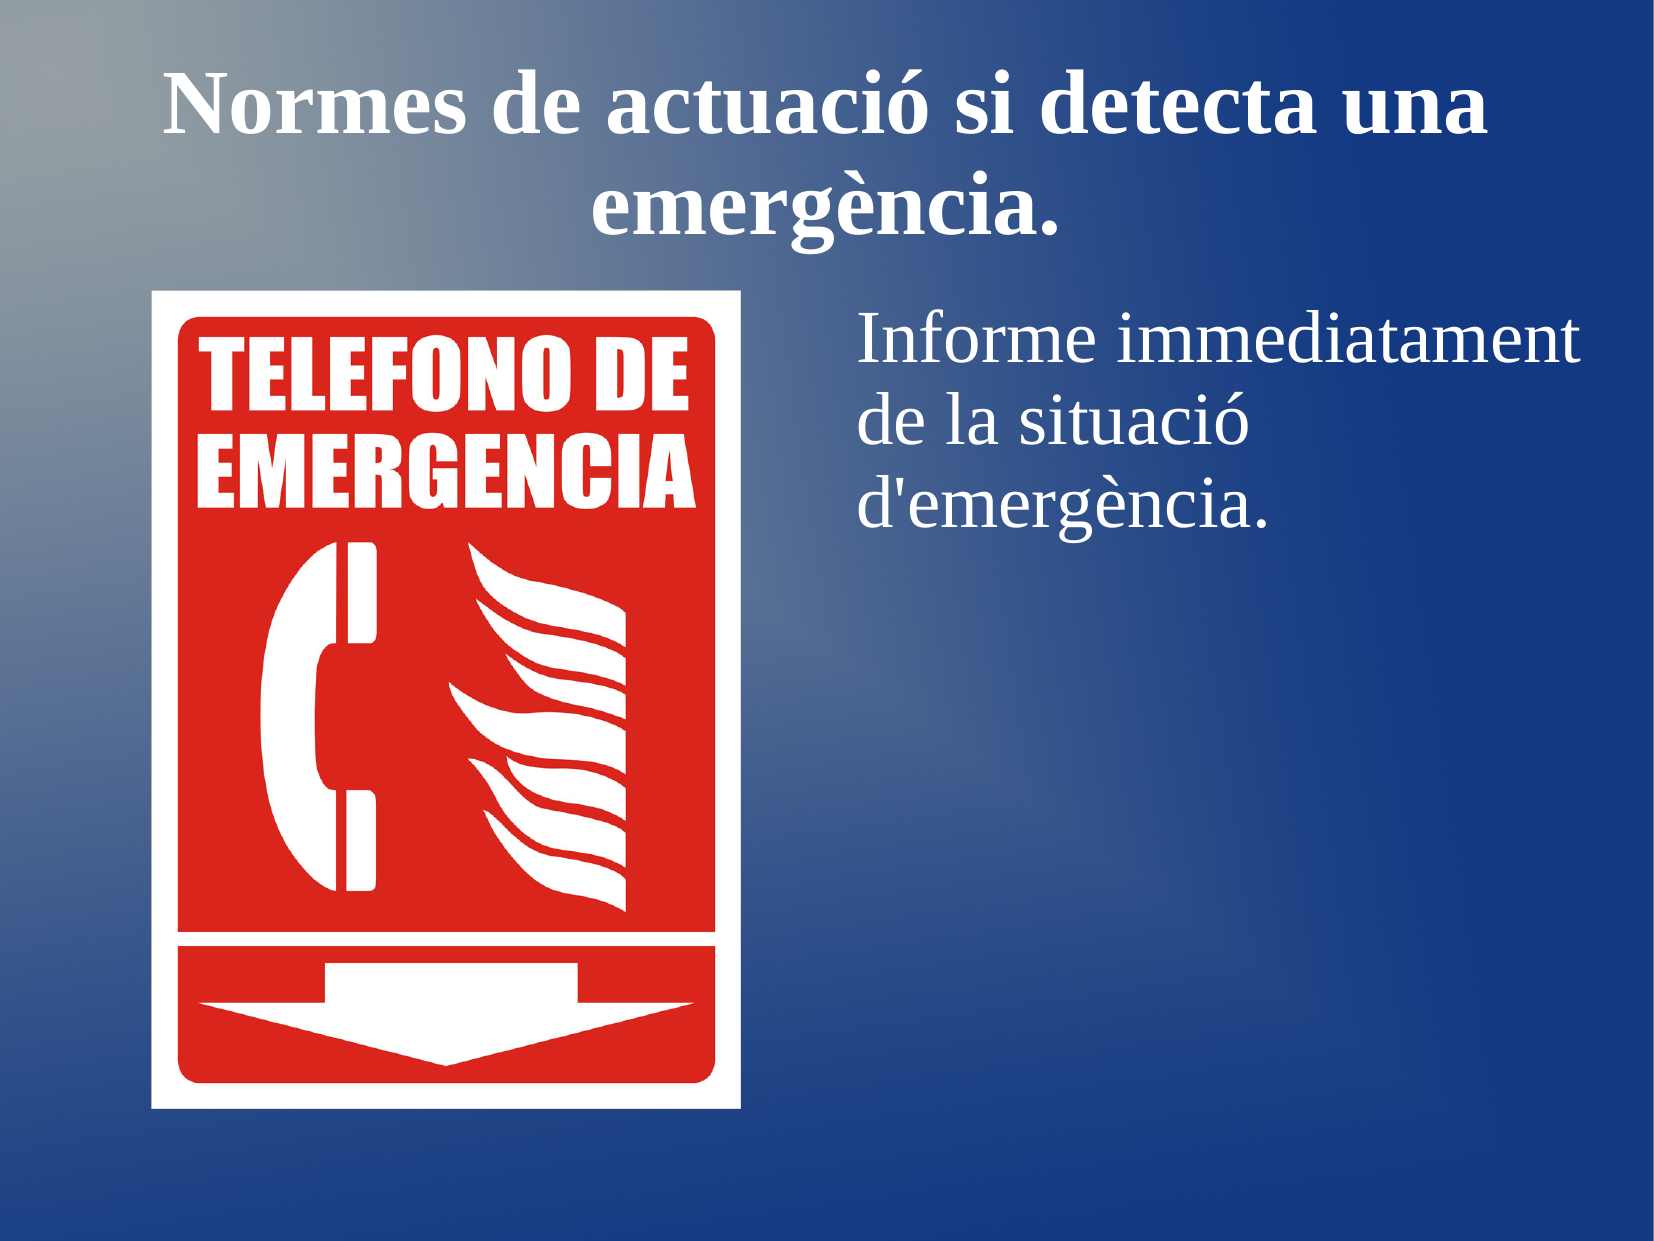

# Normes de actuació si detecta una emergència.
Informe immediatament de la situació d'emergència.